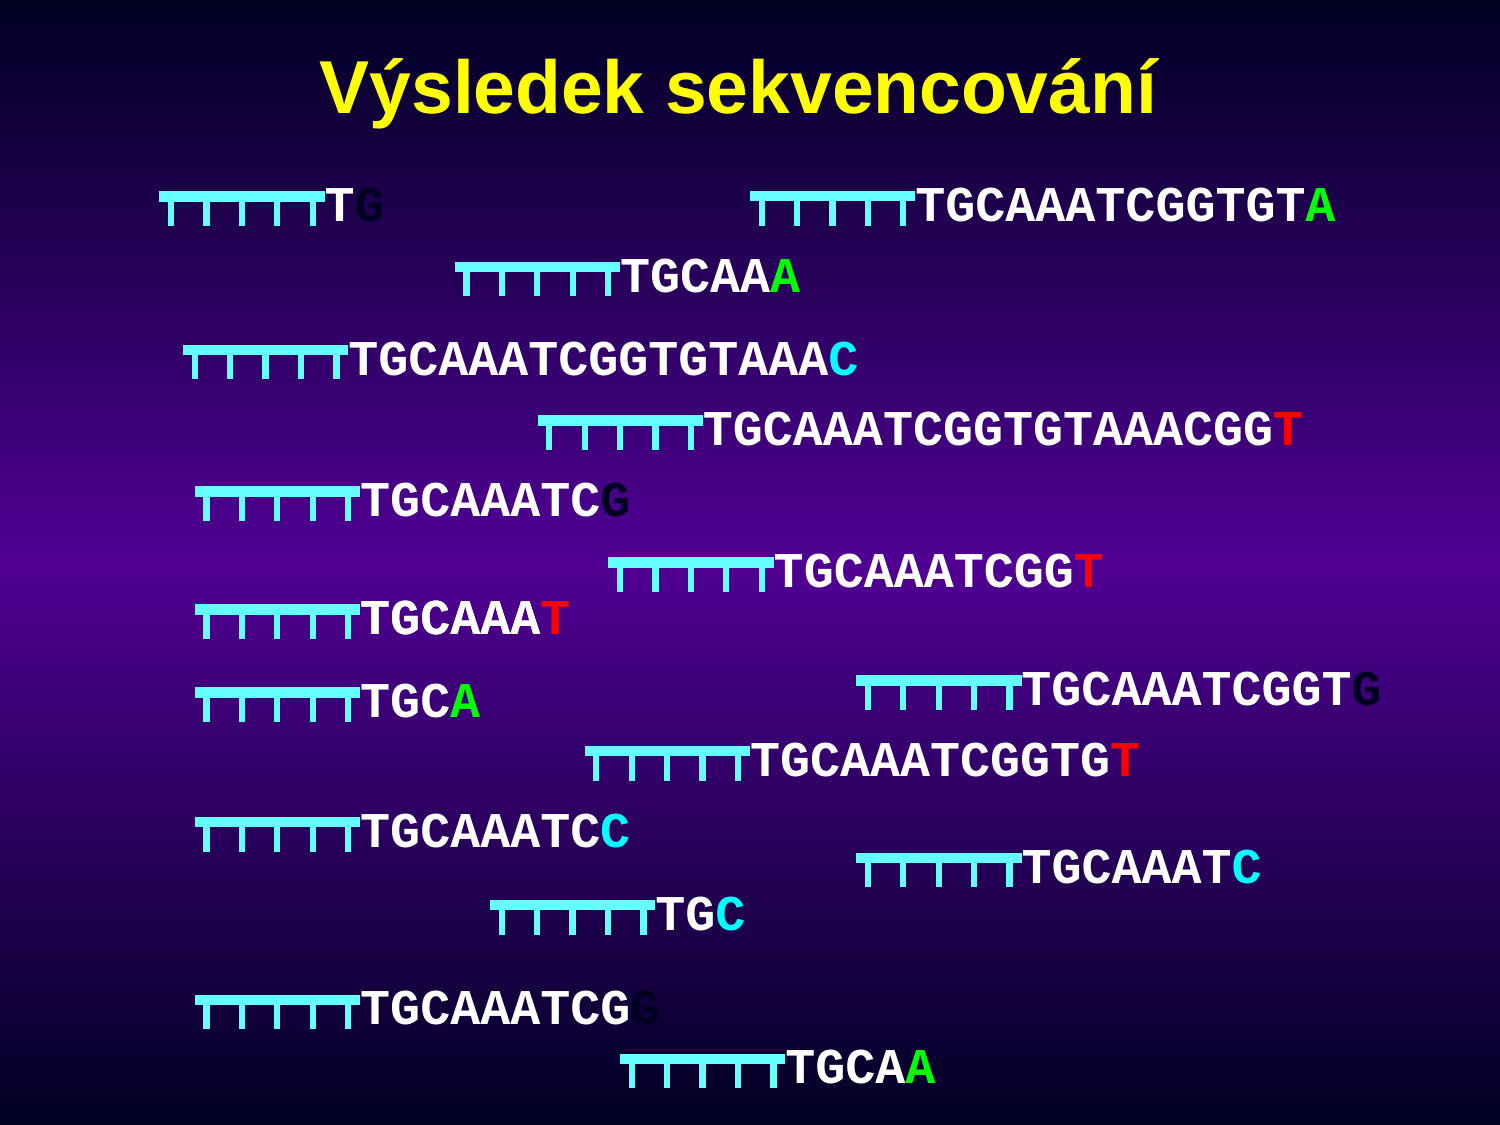

# Výsledek sekvencování
TG
TGCAAATCGGTGTA
TGCAAA
TGCAAATCGGTGTAAAC
TGCAAATCGGTGTAAACGGT
TGCAAATCG
TGCAAATCGGT
TGCAAA
TGCAAAT
TGCAAATCGGTG
TGCA
TGCAAATCGGTGT
TGCAAATCC
TGCAAATC
TGC
TGCAAATCGG
TGCAA